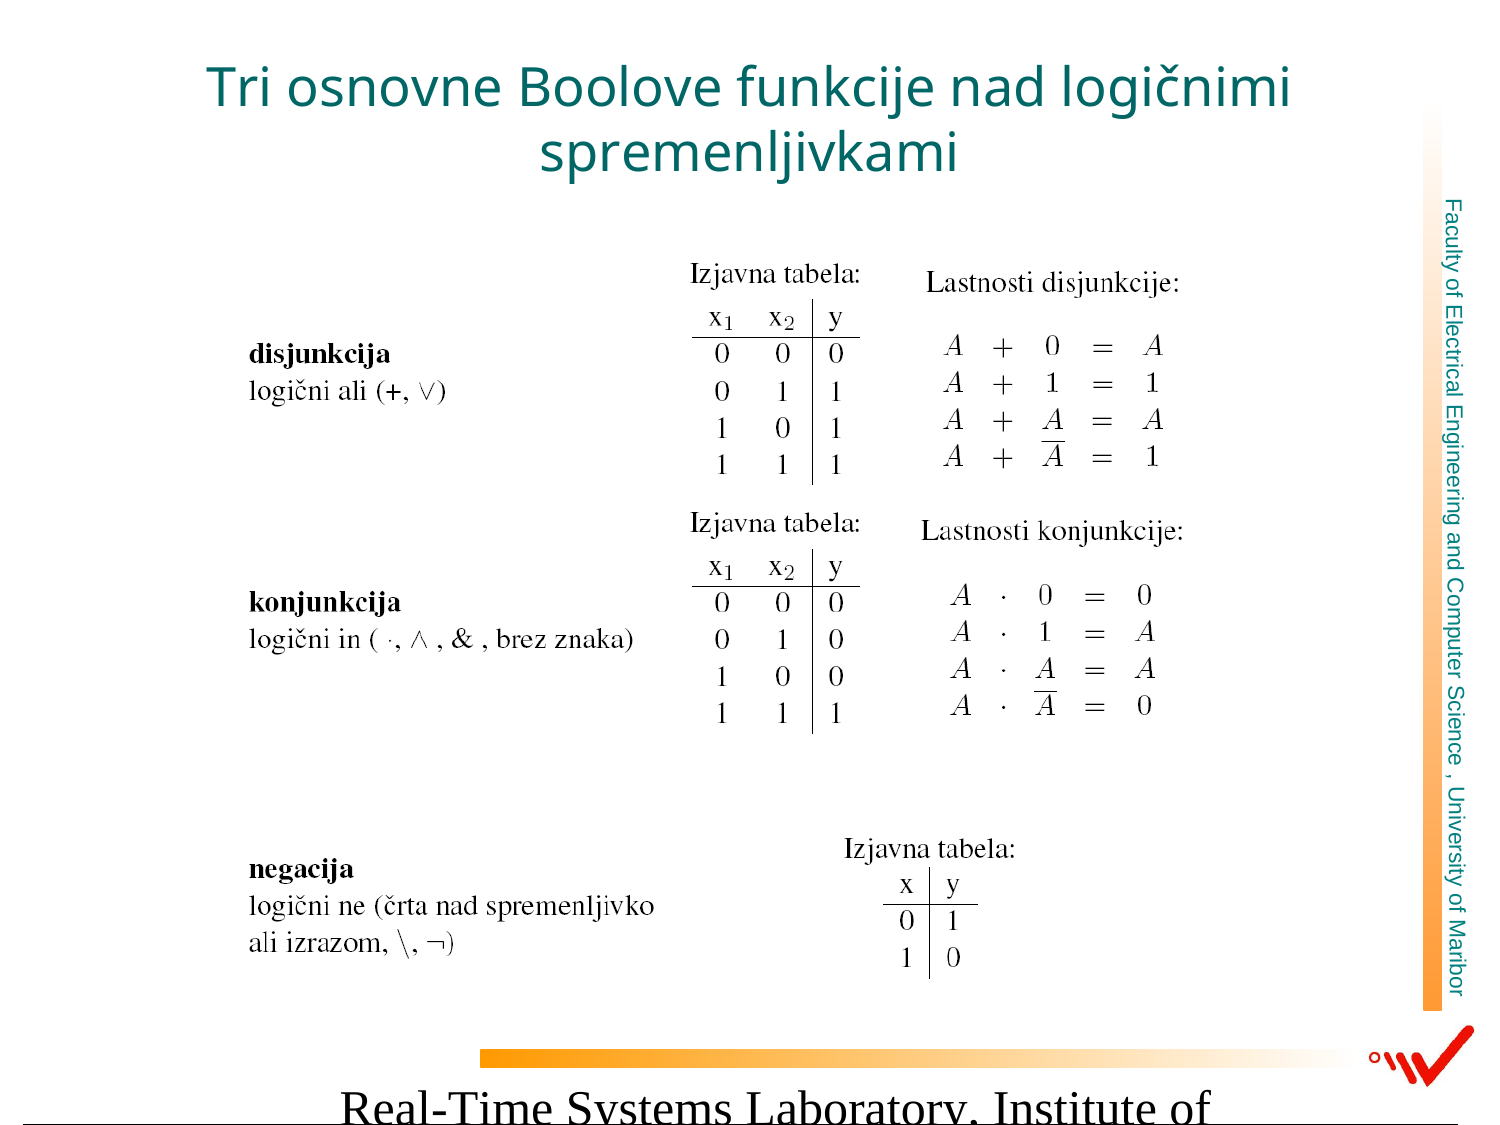

# Tri osnovne Boolove funkcije nad logičnimi spremenljivkami